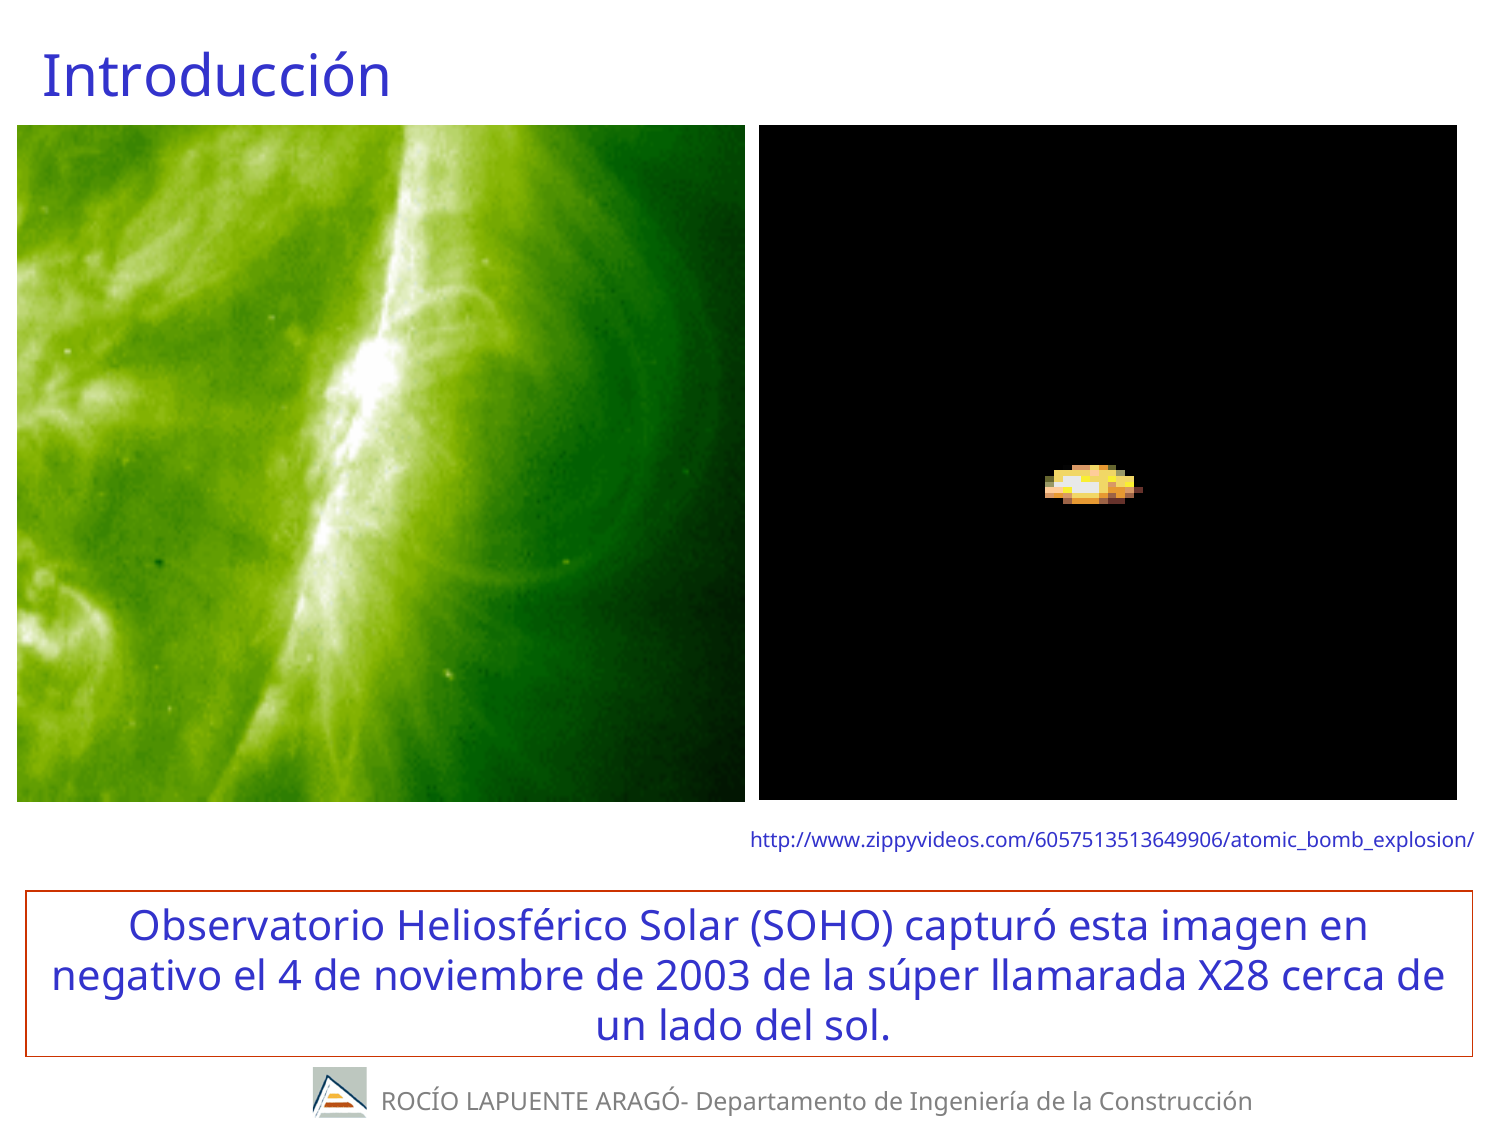

Introducción
http://www.zippyvideos.com/6057513513649906/atomic_bomb_explosion/
Observatorio Heliosférico Solar (SOHO) capturó esta imagen en negativo el 4 de noviembre de 2003 de la súper llamarada X28 cerca de un lado del sol.